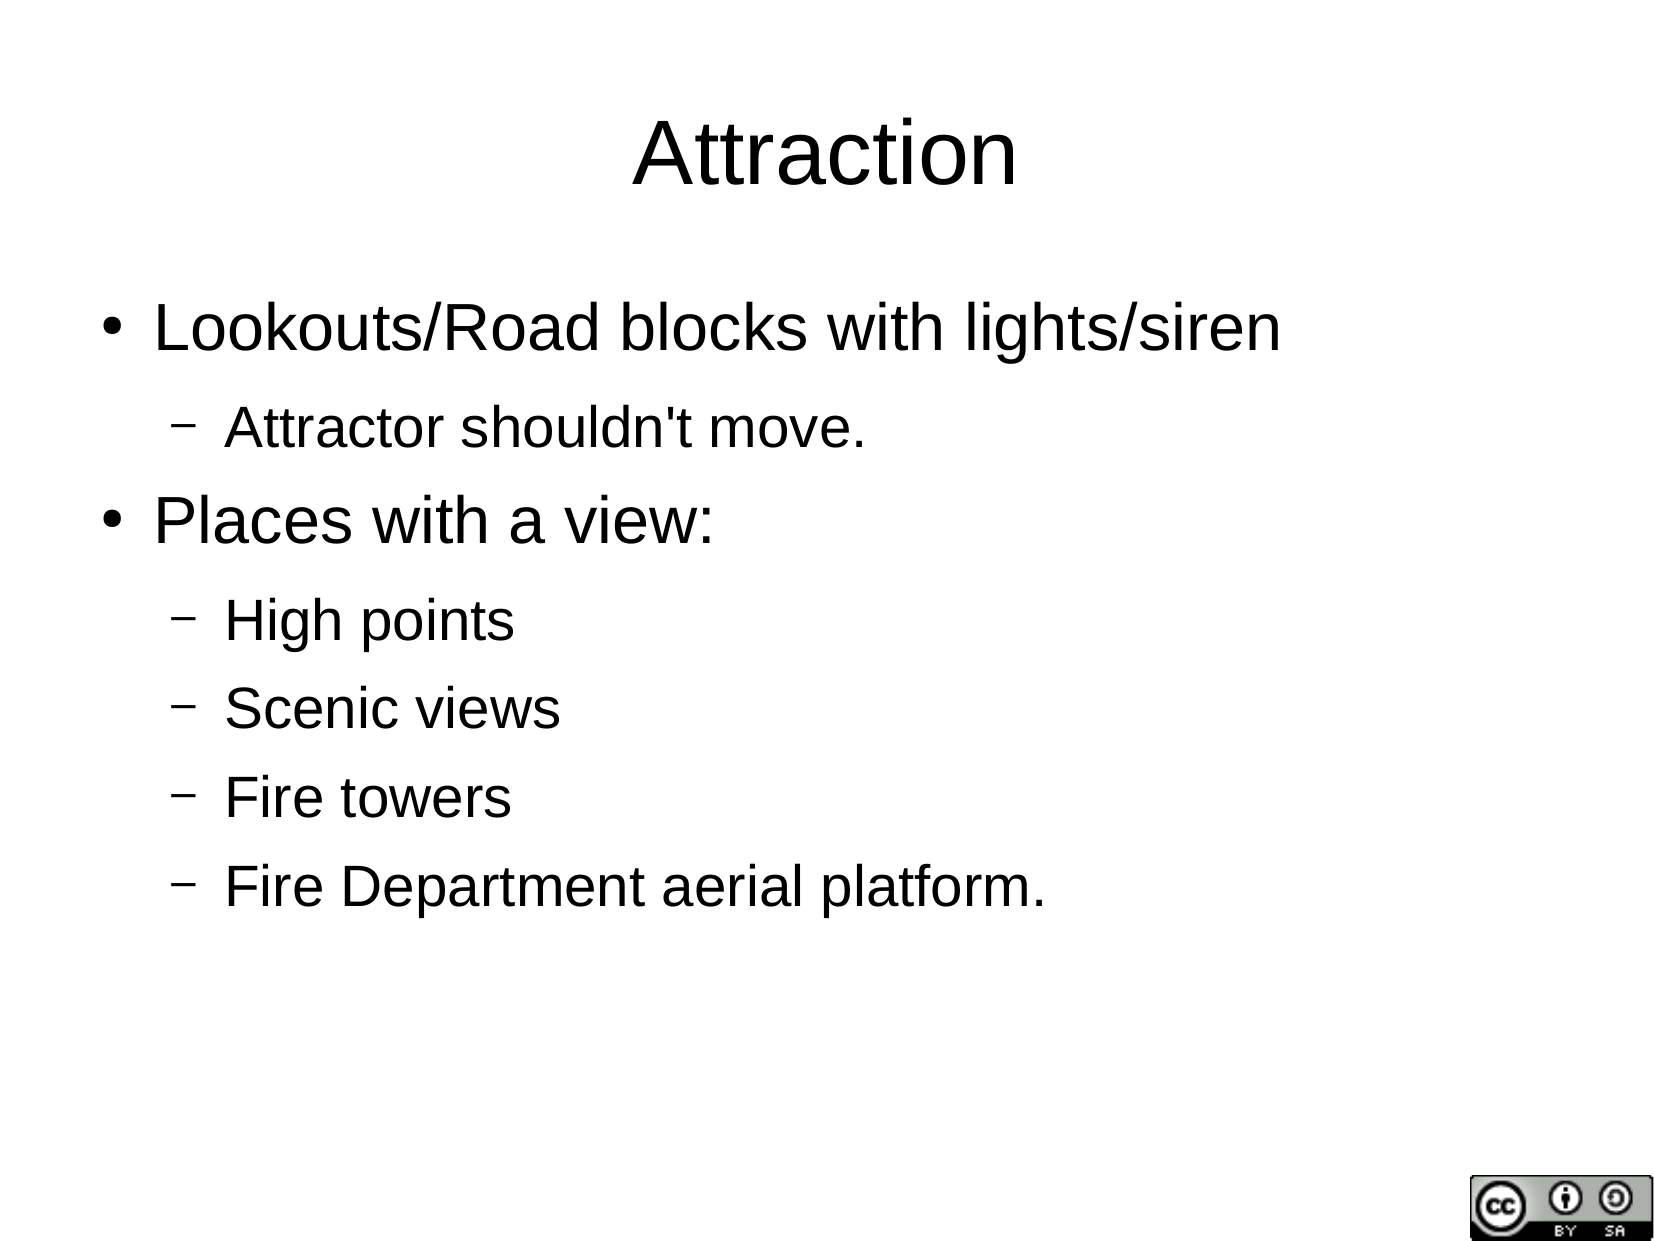

# Attraction
Lookouts/Road blocks with lights/siren
Attractor shouldn't move.
Places with a view:
High points
Scenic views
Fire towers
Fire Department aerial platform.